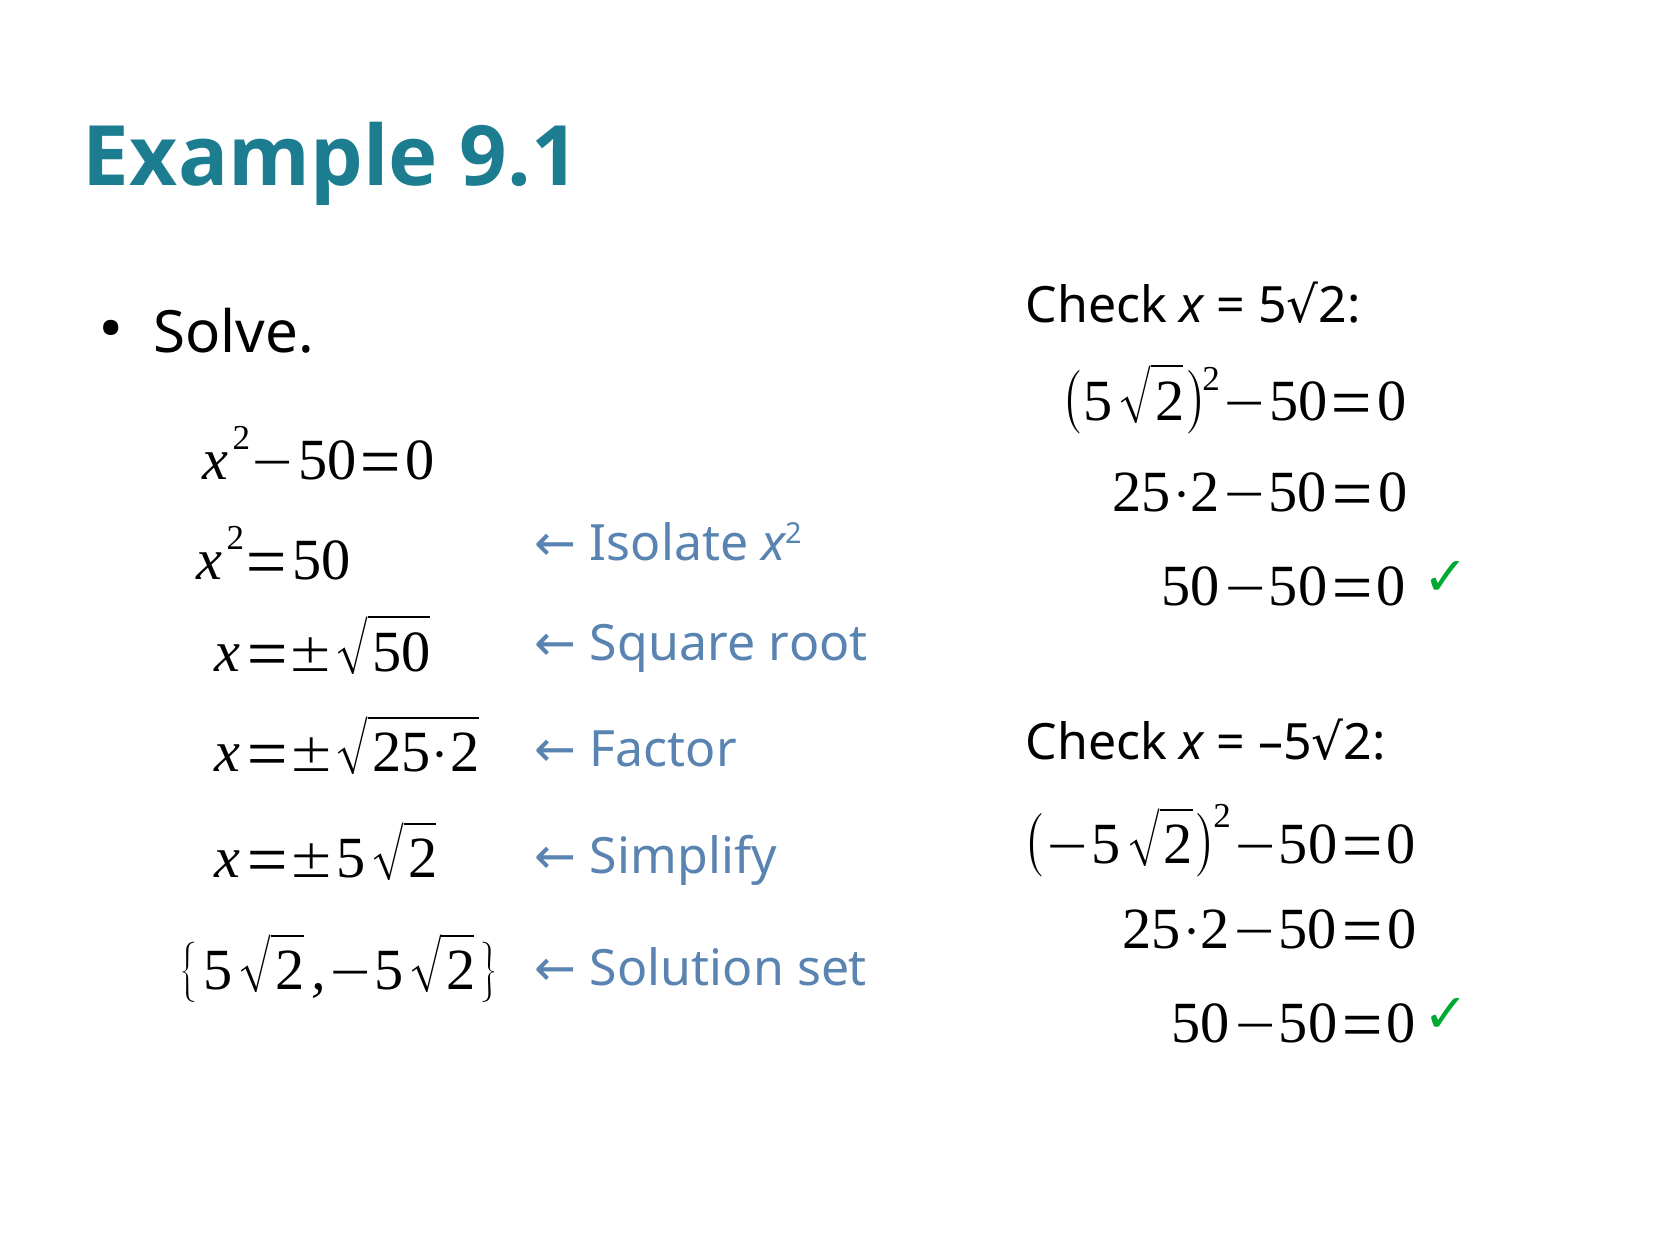

# Example 9.1
Check x = 5√2:
Solve.
← Isolate x2
✓
← Square root
Check x = –5√2:
← Factor
← Simplify
← Solution set
✓